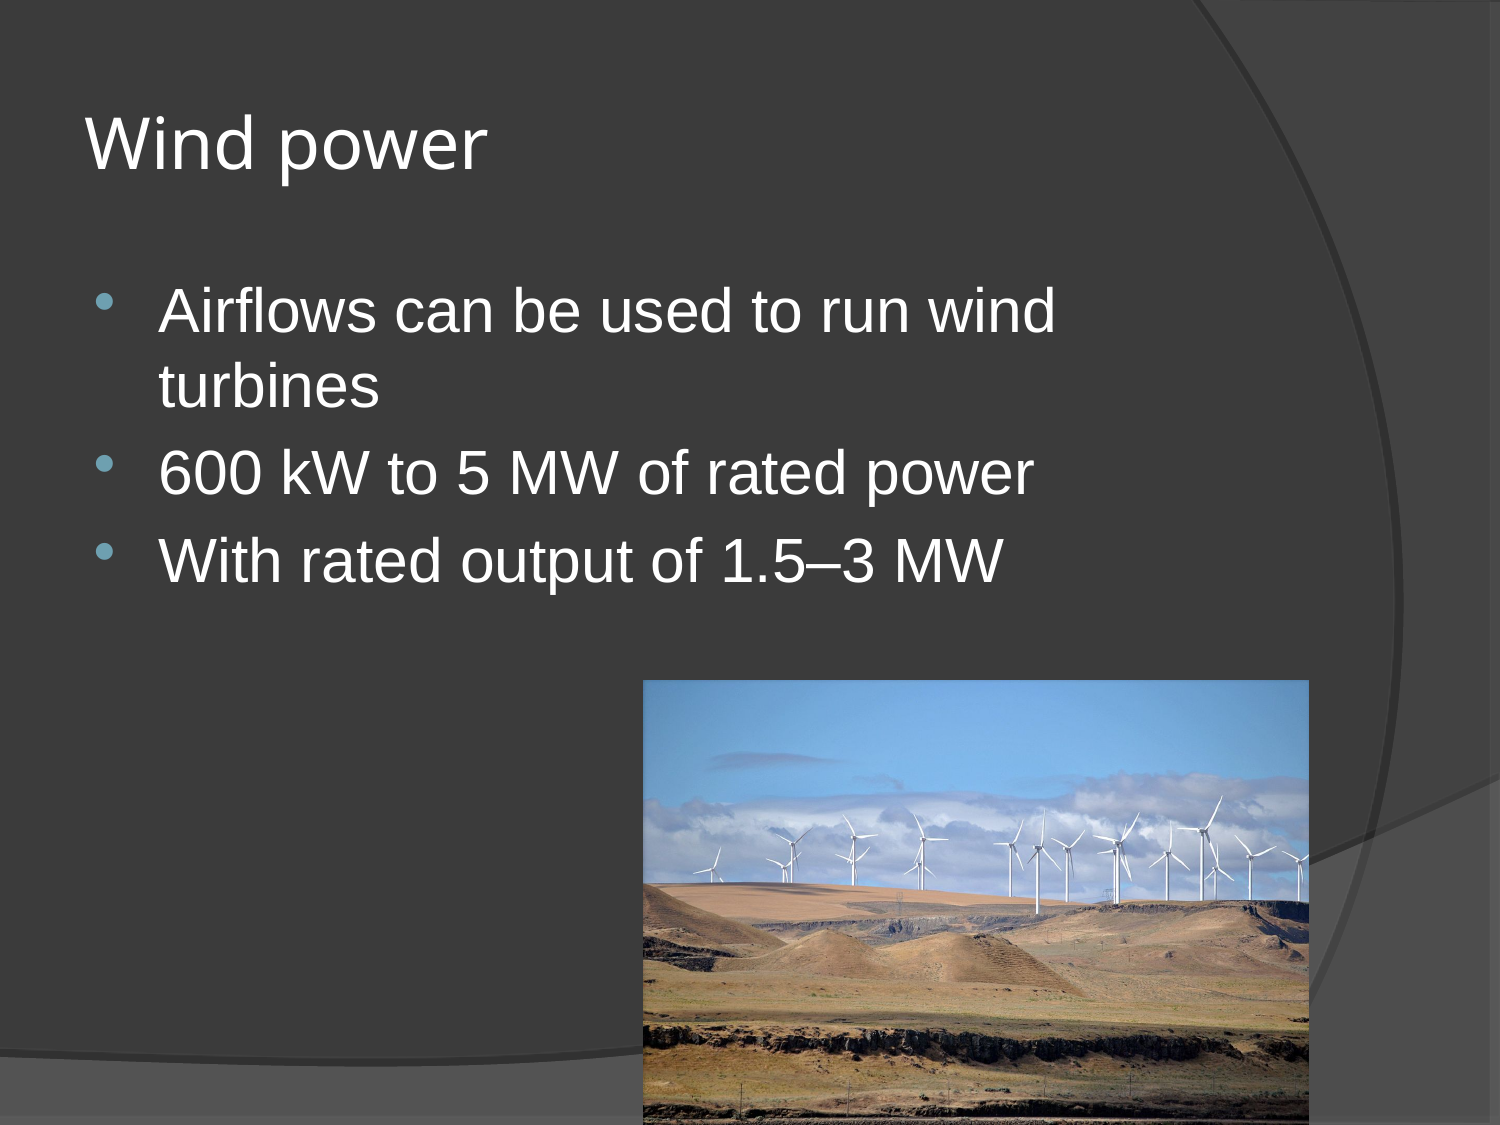

# Wind power
Airflows can be used to run wind turbines
600 kW to 5 MW of rated power
With rated output of 1.5–3 MW